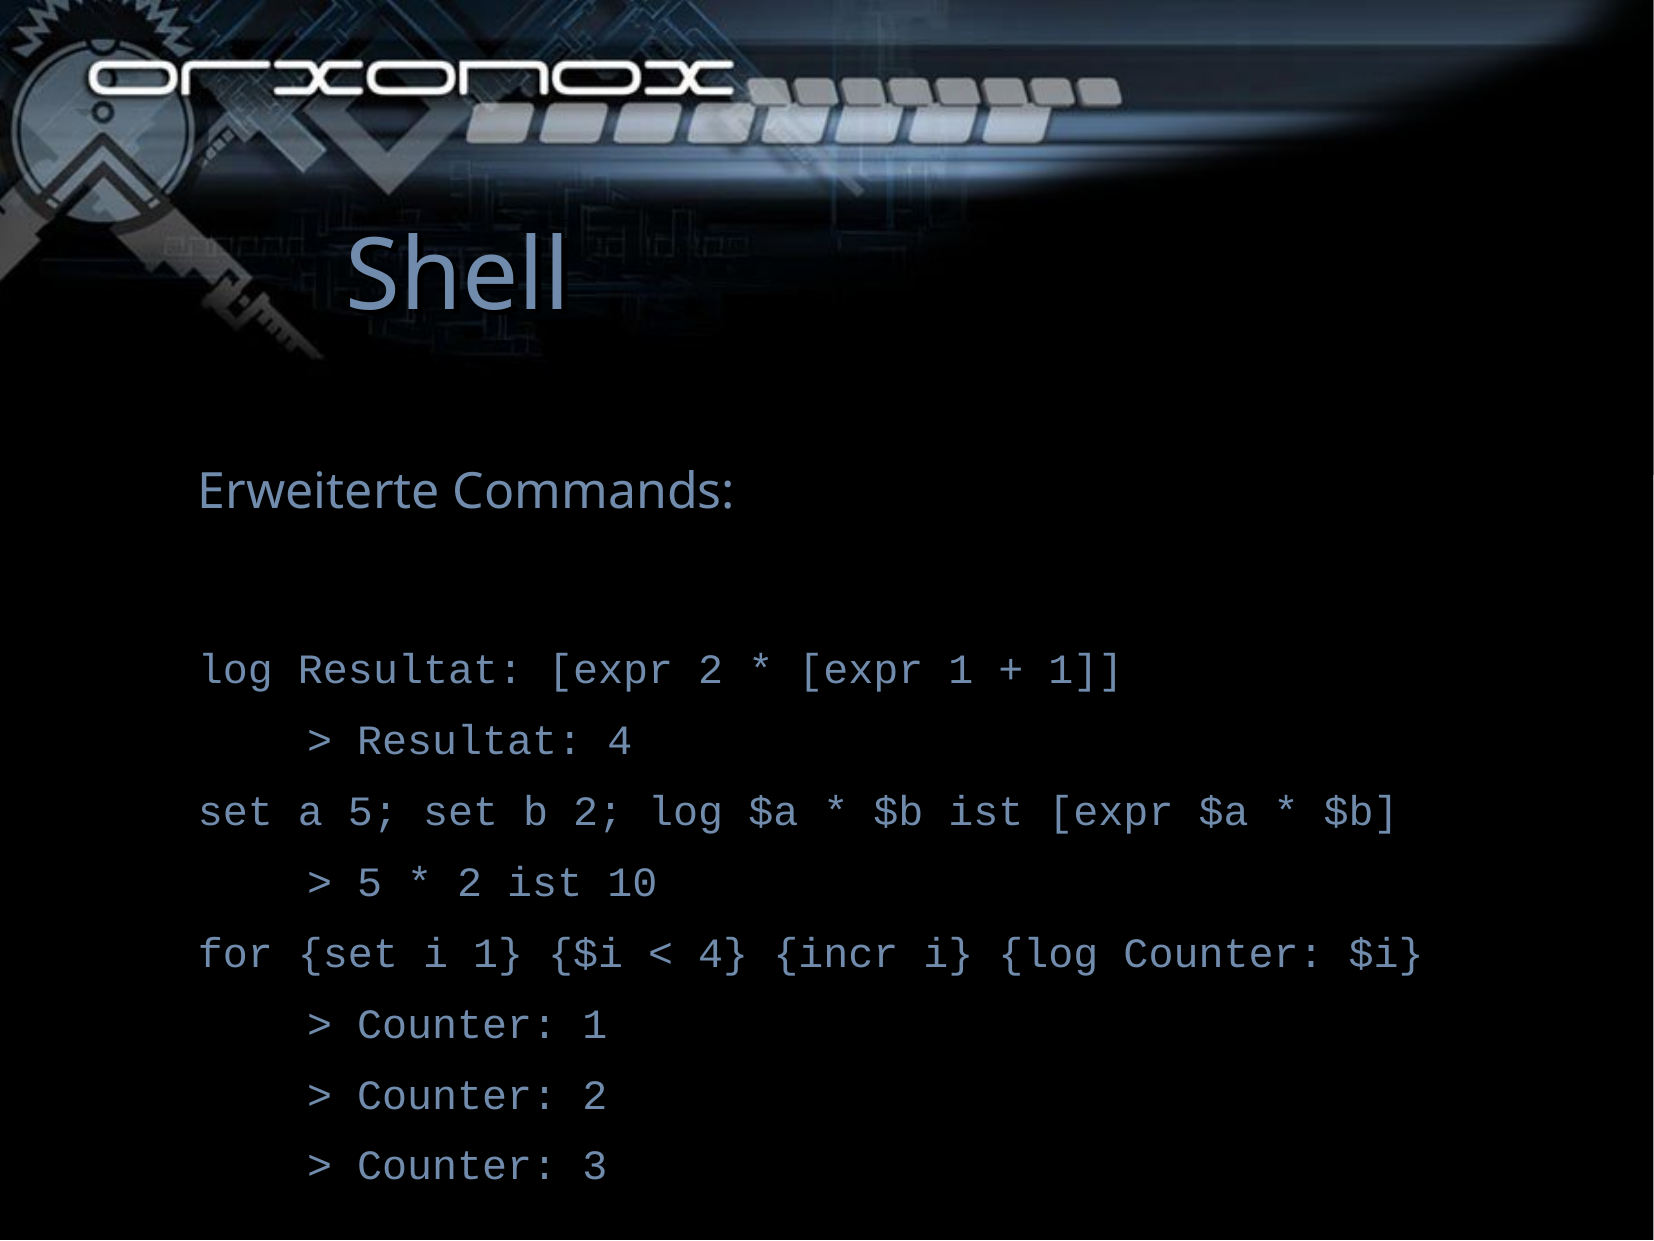

Shell
Erweiterte Commands:
log Resultat: [expr 2 * [expr 1 + 1]]
	> Resultat: 4
set a 5; set b 2; log $a * $b ist [expr $a * $b]
	> 5 * 2 ist 10
for {set i 1} {$i < 4} {incr i} {log Counter: $i}
	> Counter: 1
	> Counter: 2
	> Counter: 3